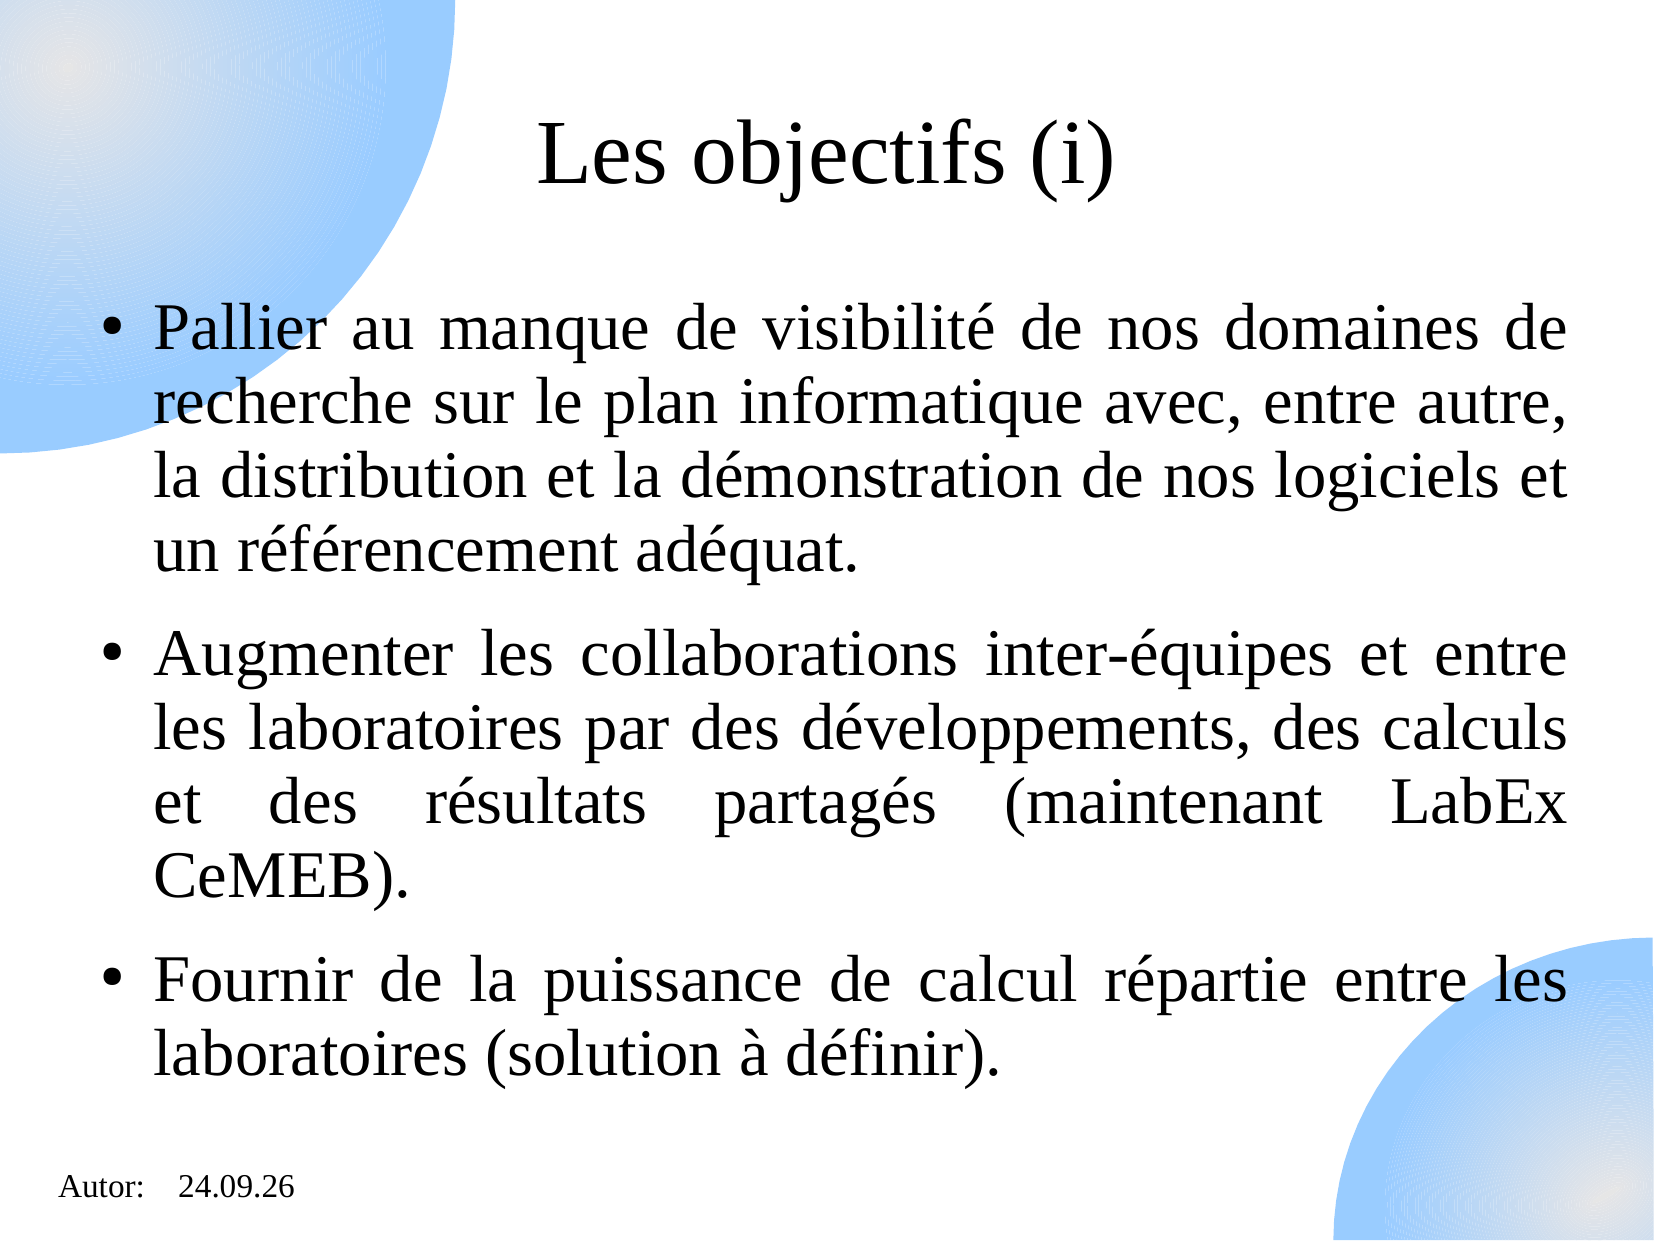

# Les objectifs (i)
Pallier au manque de visibilité de nos domaines de recherche sur le plan informatique avec, entre autre, la distribution et la démonstration de nos logiciels et un référencement adéquat.
Augmenter les collaborations inter-équipes et entre les laboratoires par des développements, des calculs et des résultats partagés (maintenant LabEx CeMEB).
Fournir de la puissance de calcul répartie entre les laboratoires (solution à définir).